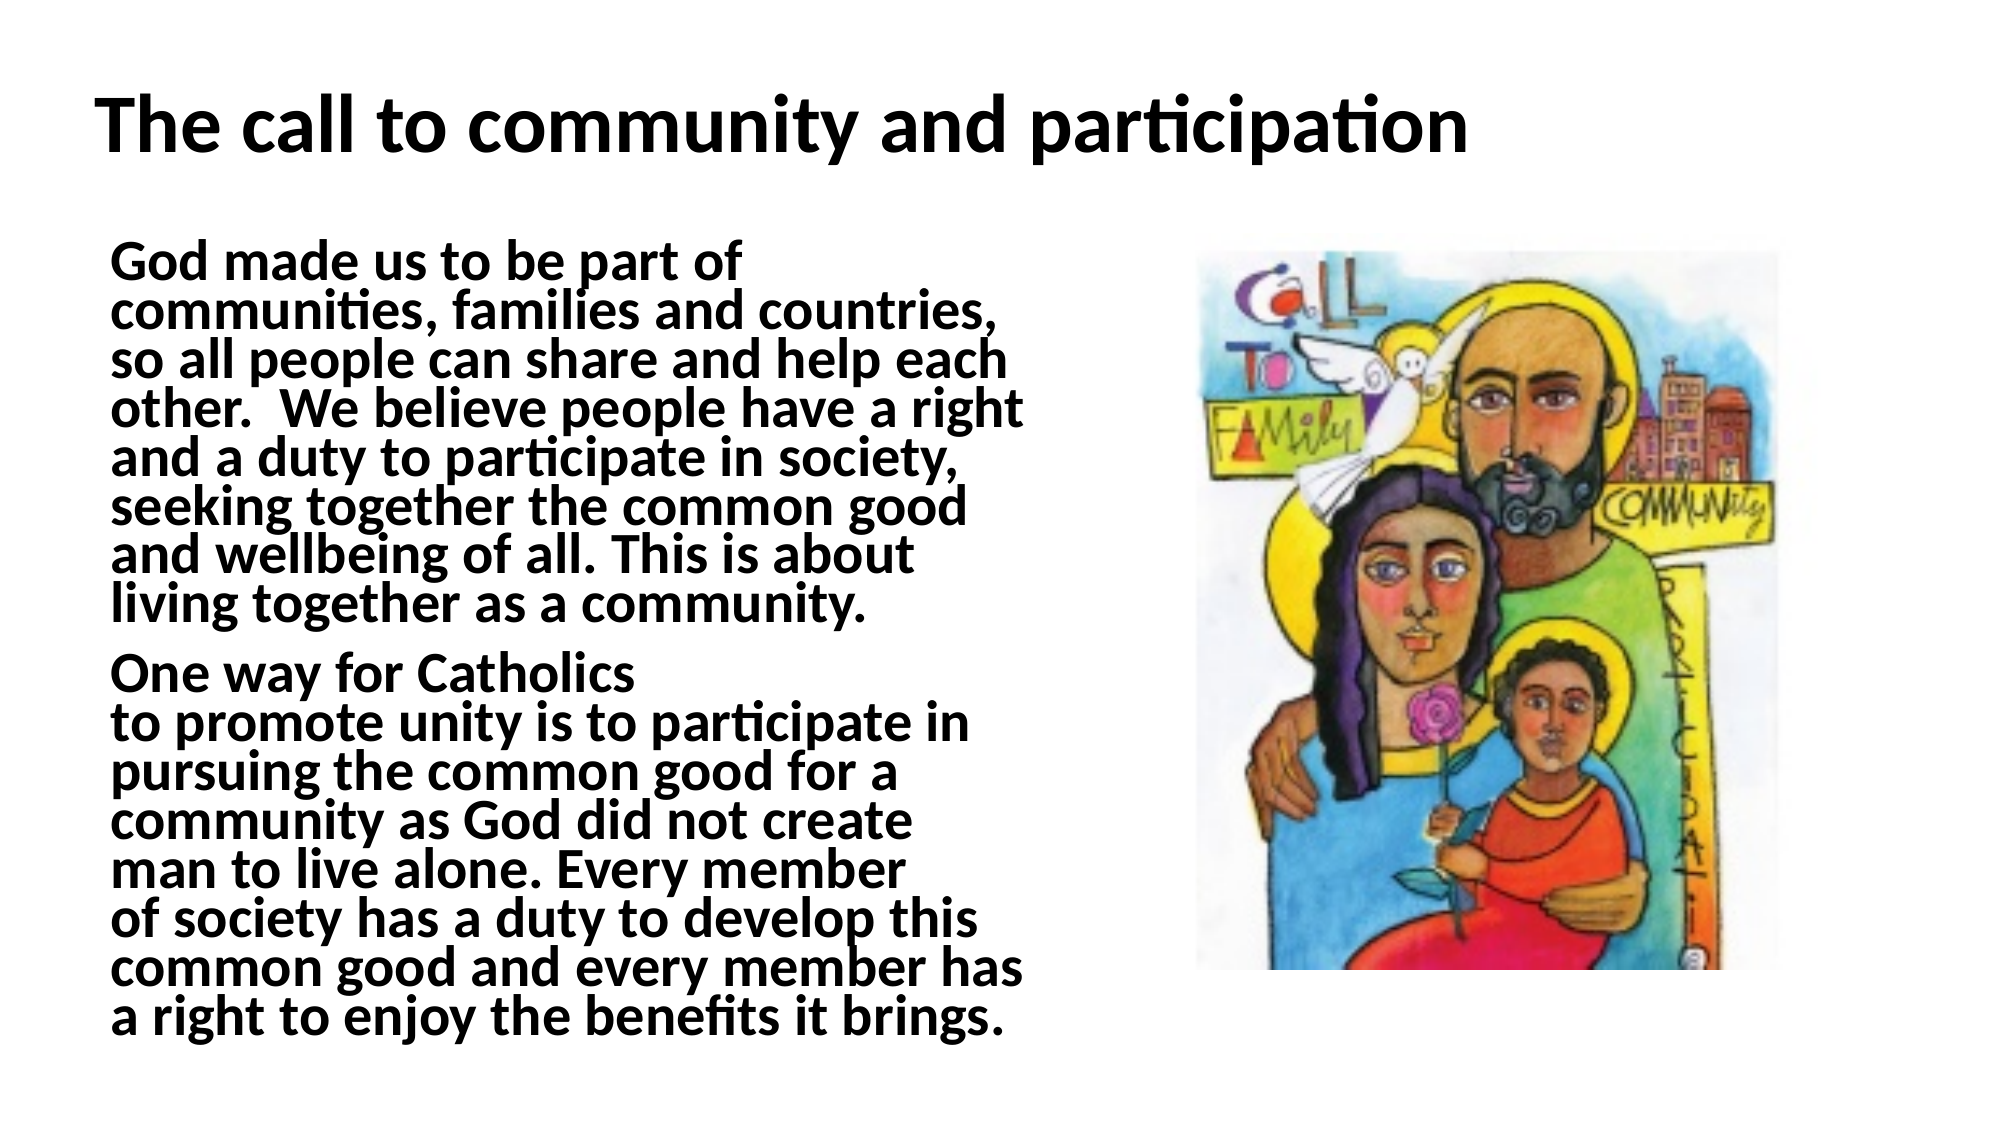

# The call to community and participation
God made us to be part of communities, families and countries, so all people can share and help each other.  We believe people have a right and a duty to participate in society, seeking together the common good and wellbeing of all. This is about living together as a community.
One way for Catholics to promote unity is to participate in pursuing the common good for a community as God did not create man to live alone. Every member of society has a duty to develop this common good and every member has a right to enjoy the benefits it brings.